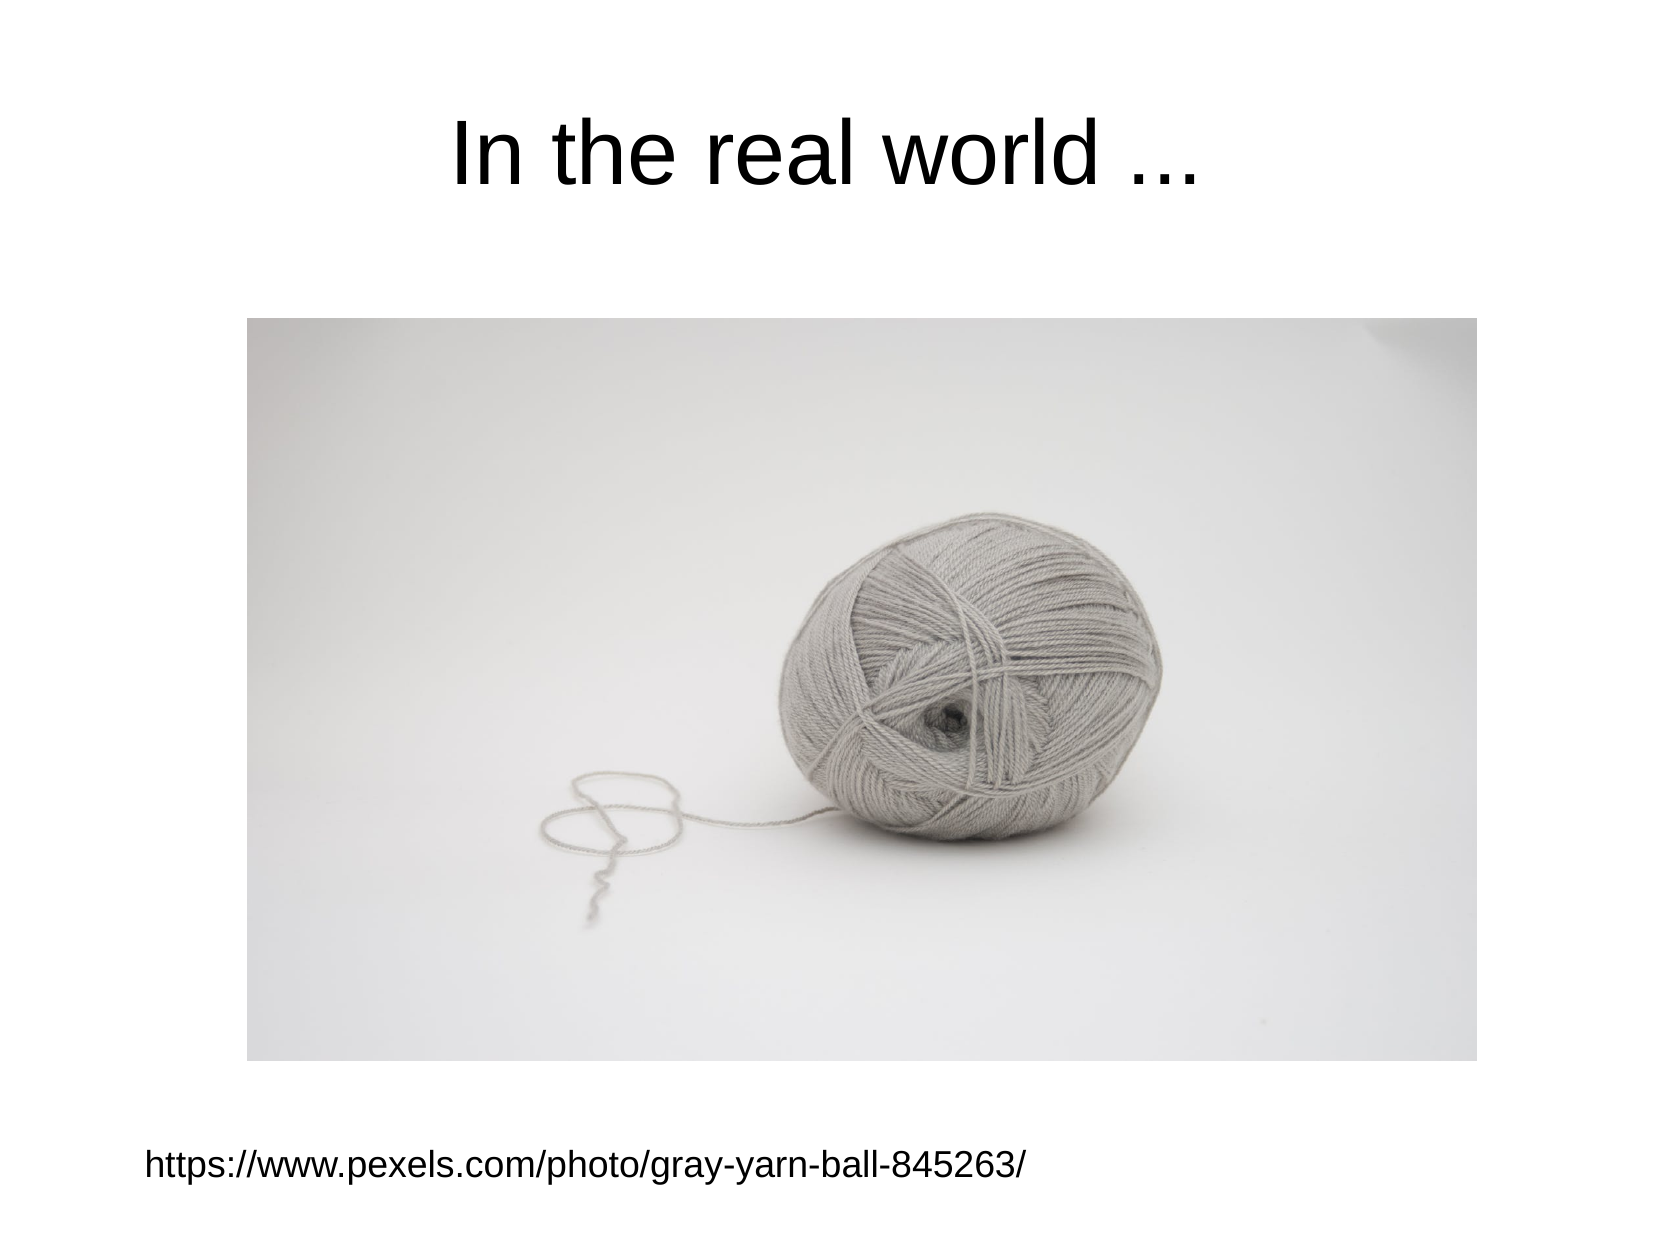

# In the real world ...
https://www.pexels.com/photo/gray-yarn-ball-845263/